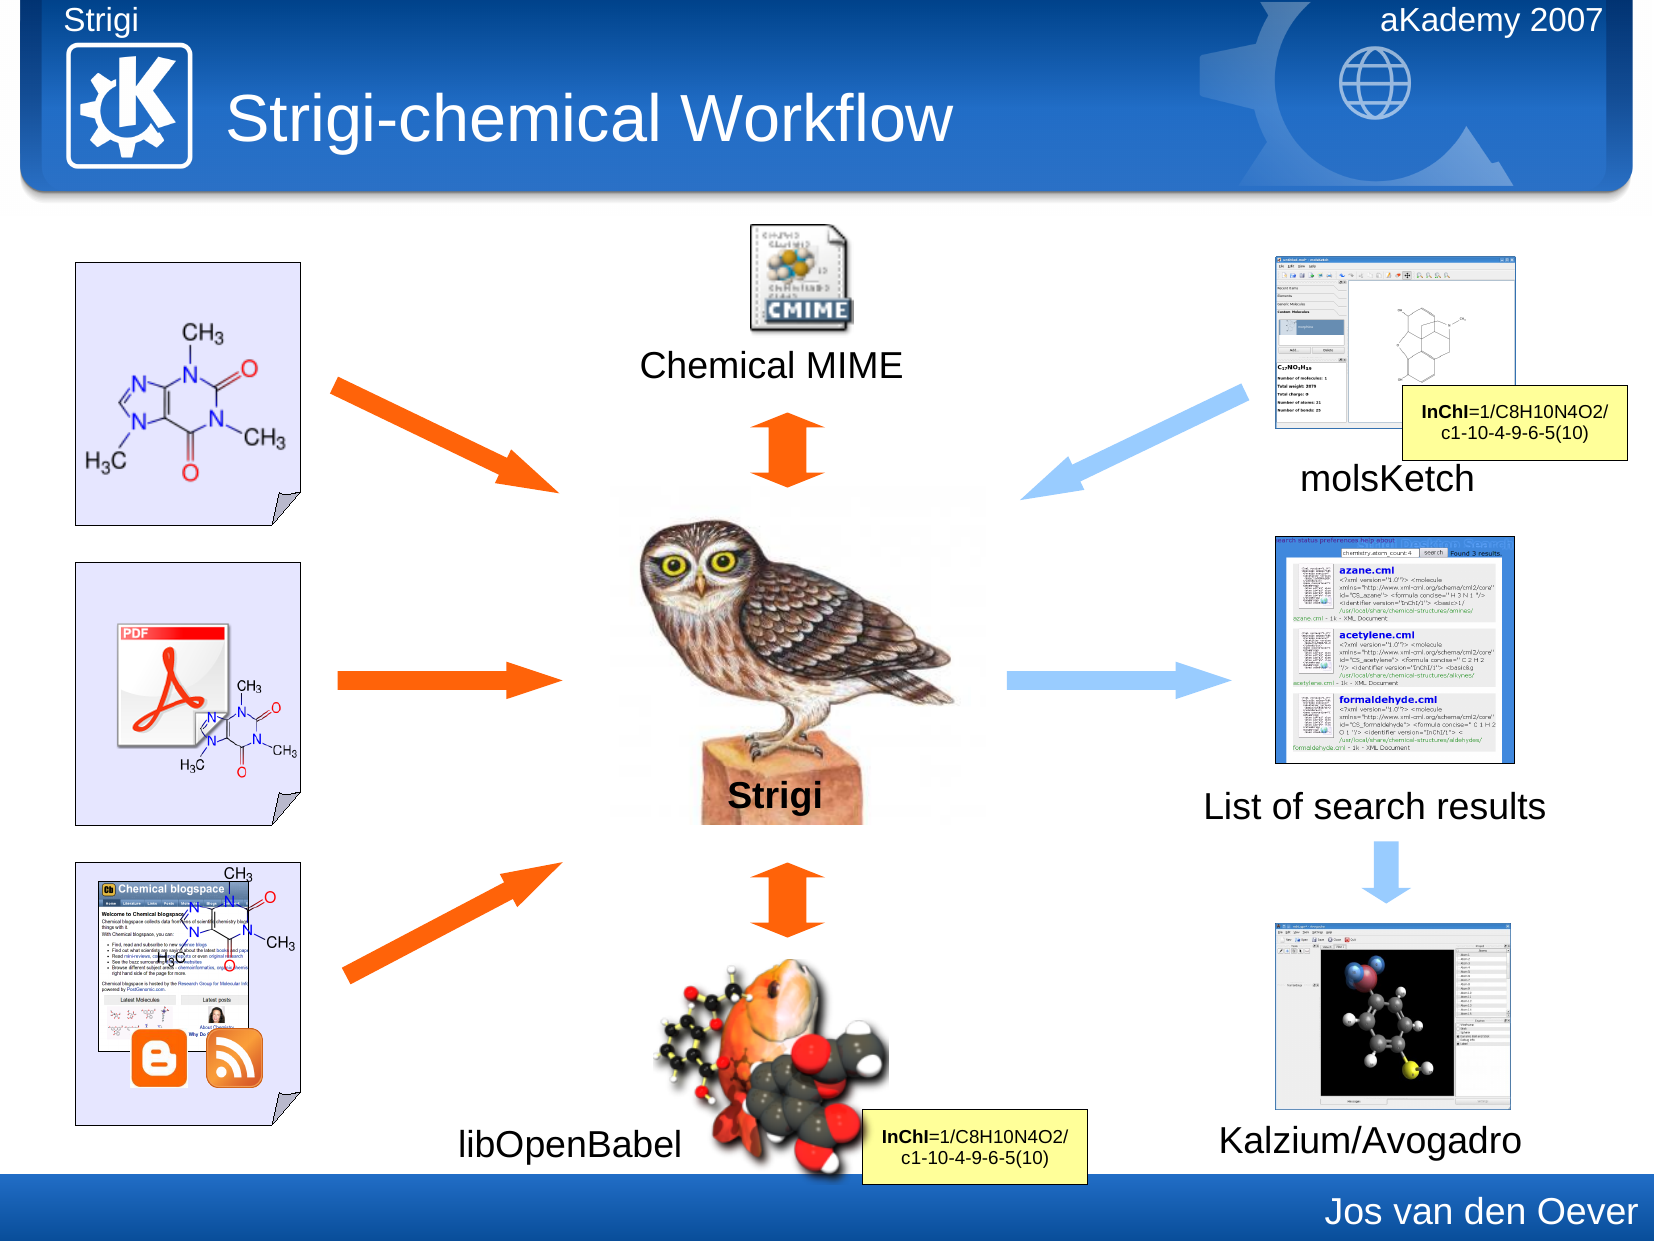

# Strigi-chemical Workflow
Chemical MIME
InChI=1/C8H10N4O2/
c1-10-4-9-6-5(10)
molsKetch
Strigi
List of search results
InChI=1/C8H10N4O2/
c1-10-4-9-6-5(10)
Kalzium/Avogadro
libOpenBabel